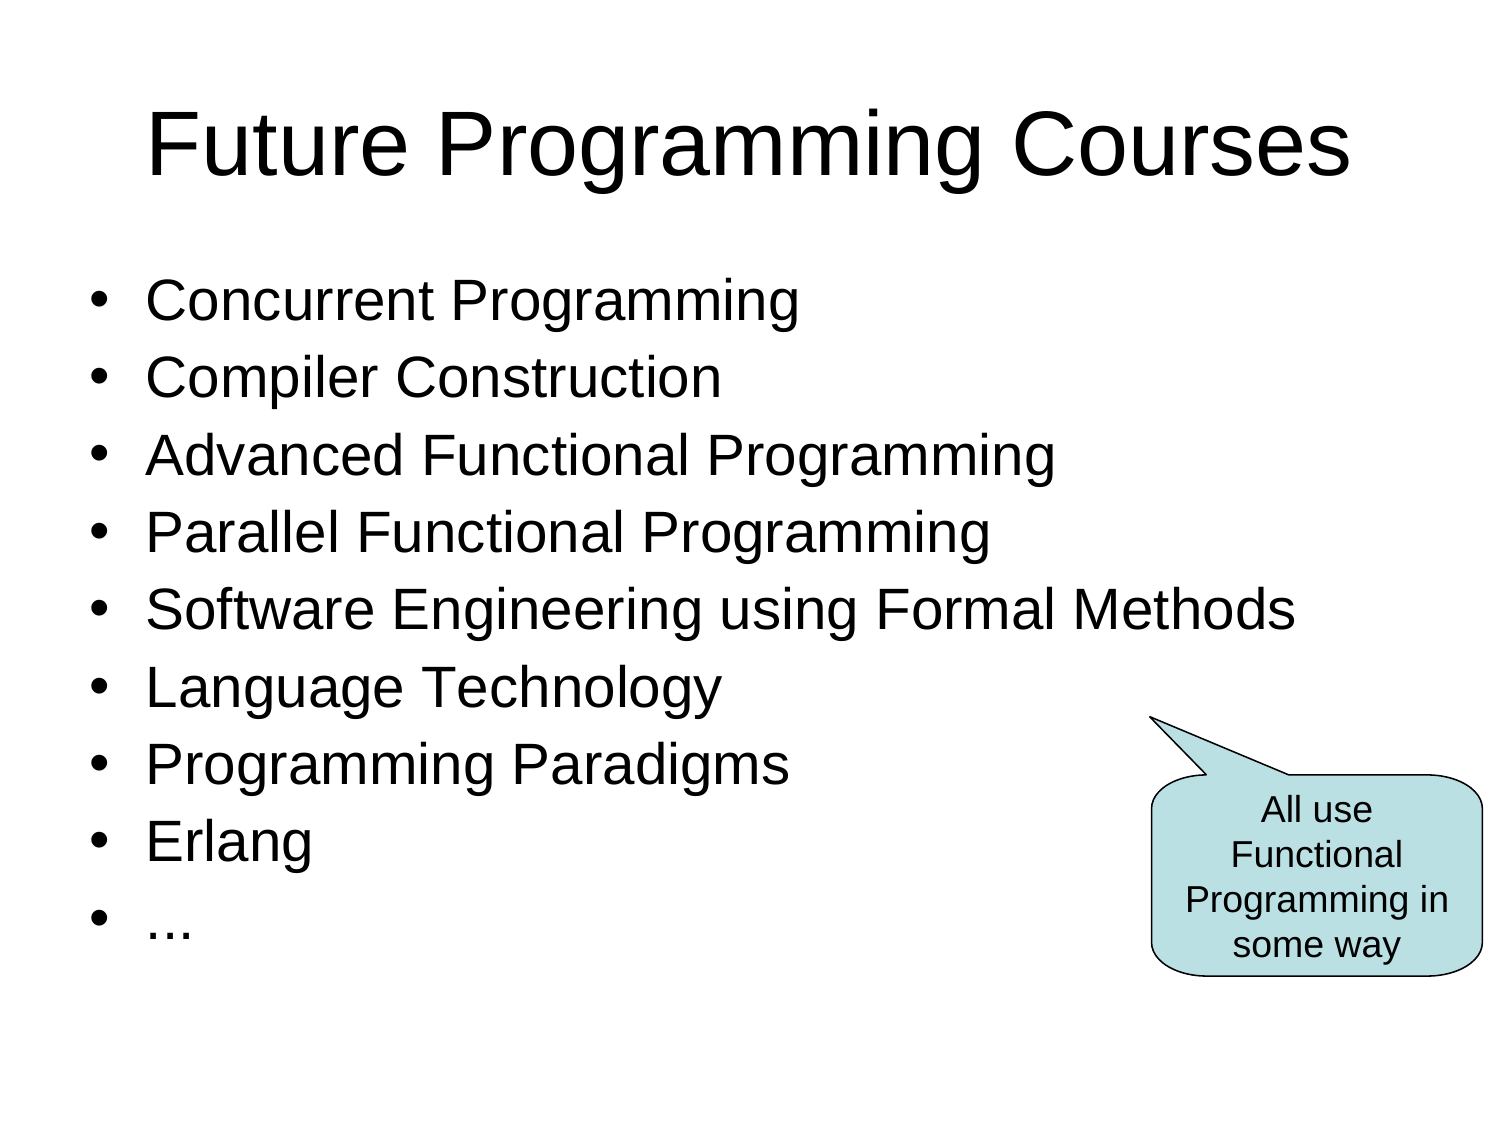

# Future Programming Courses
Concurrent Programming
Compiler Construction
Advanced Functional Programming
Parallel Functional Programming
Software Engineering using Formal Methods
Language Technology
Programming Paradigms
Erlang
...
All use Functional Programming in some way